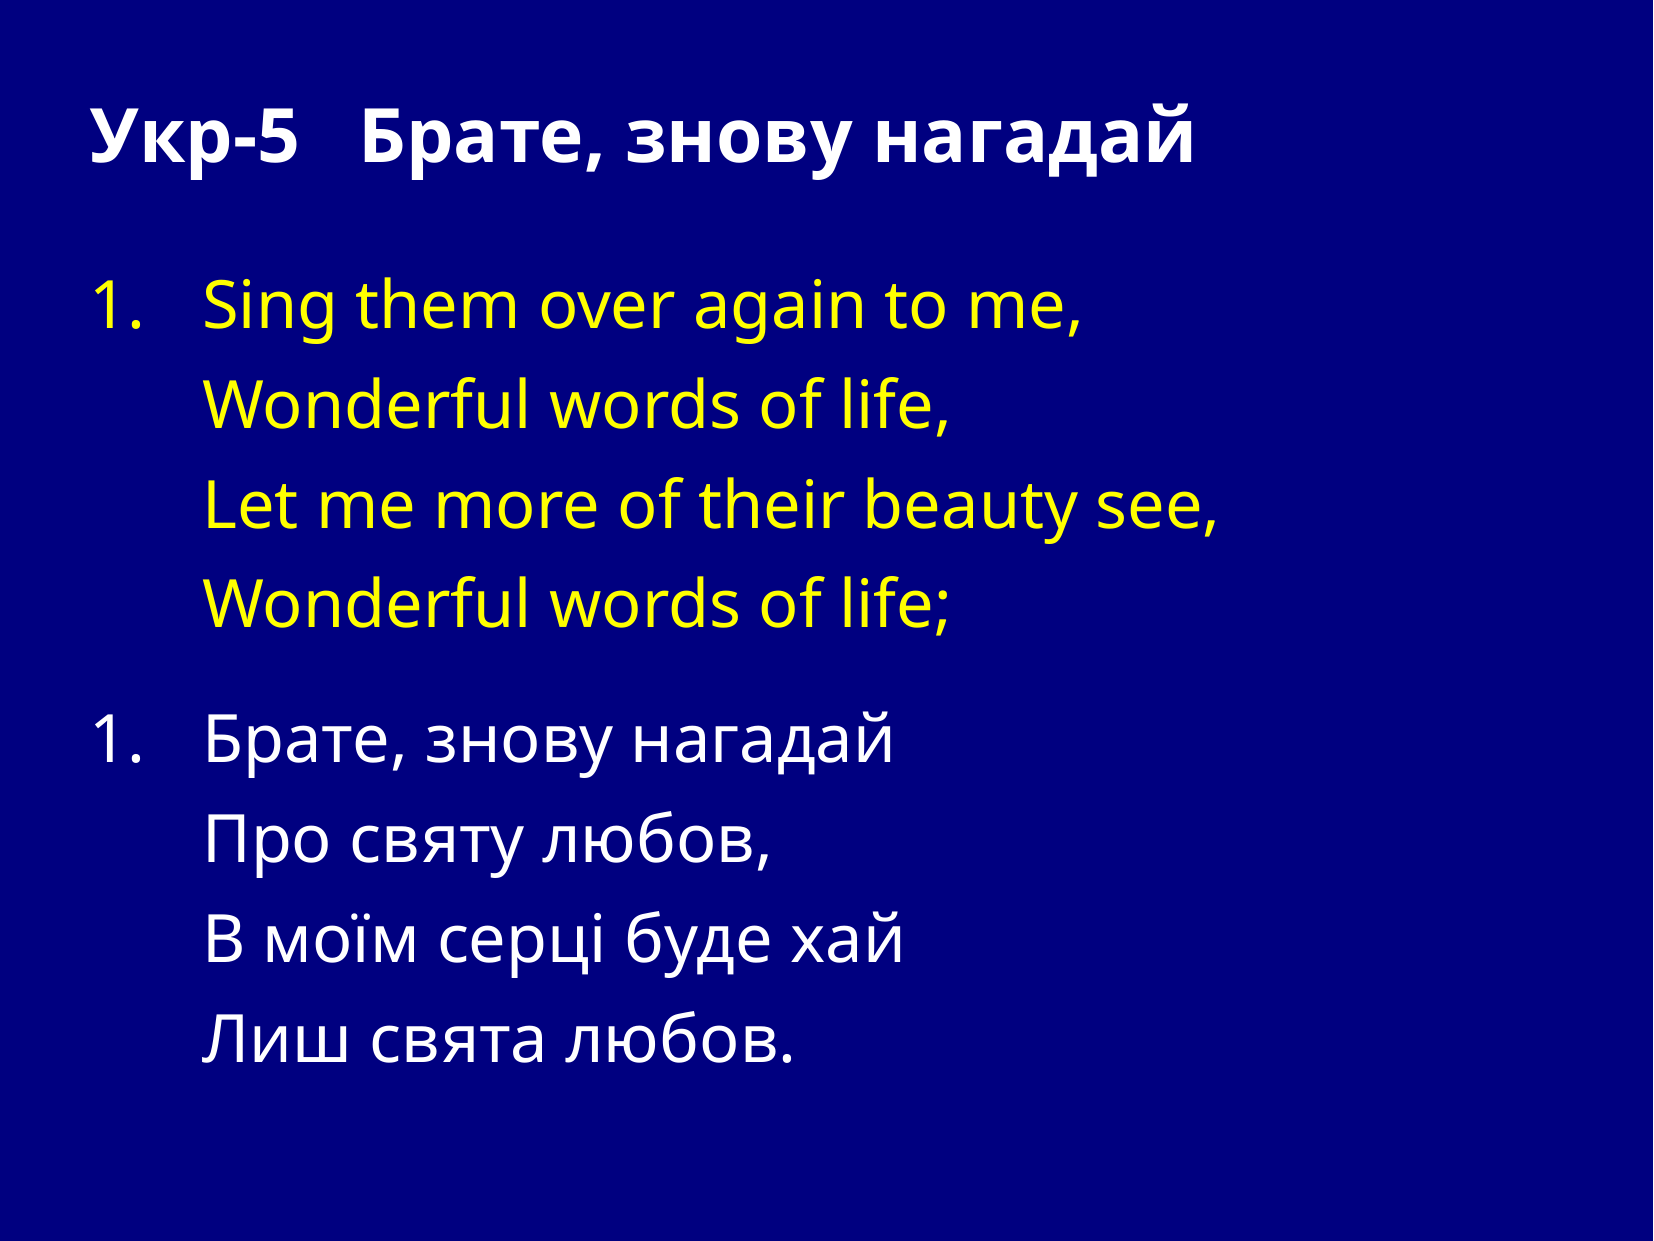

Укр-5 Брате, знову нагадай
1.	Sing them over again to me,
	Wonderful words of life,
	Let me more of their beauty see,
	Wonderful words of life;
1.	Брате, знову нагадай
	Про святу любов,
	В моїм серці буде хай
	Лиш свята любов.